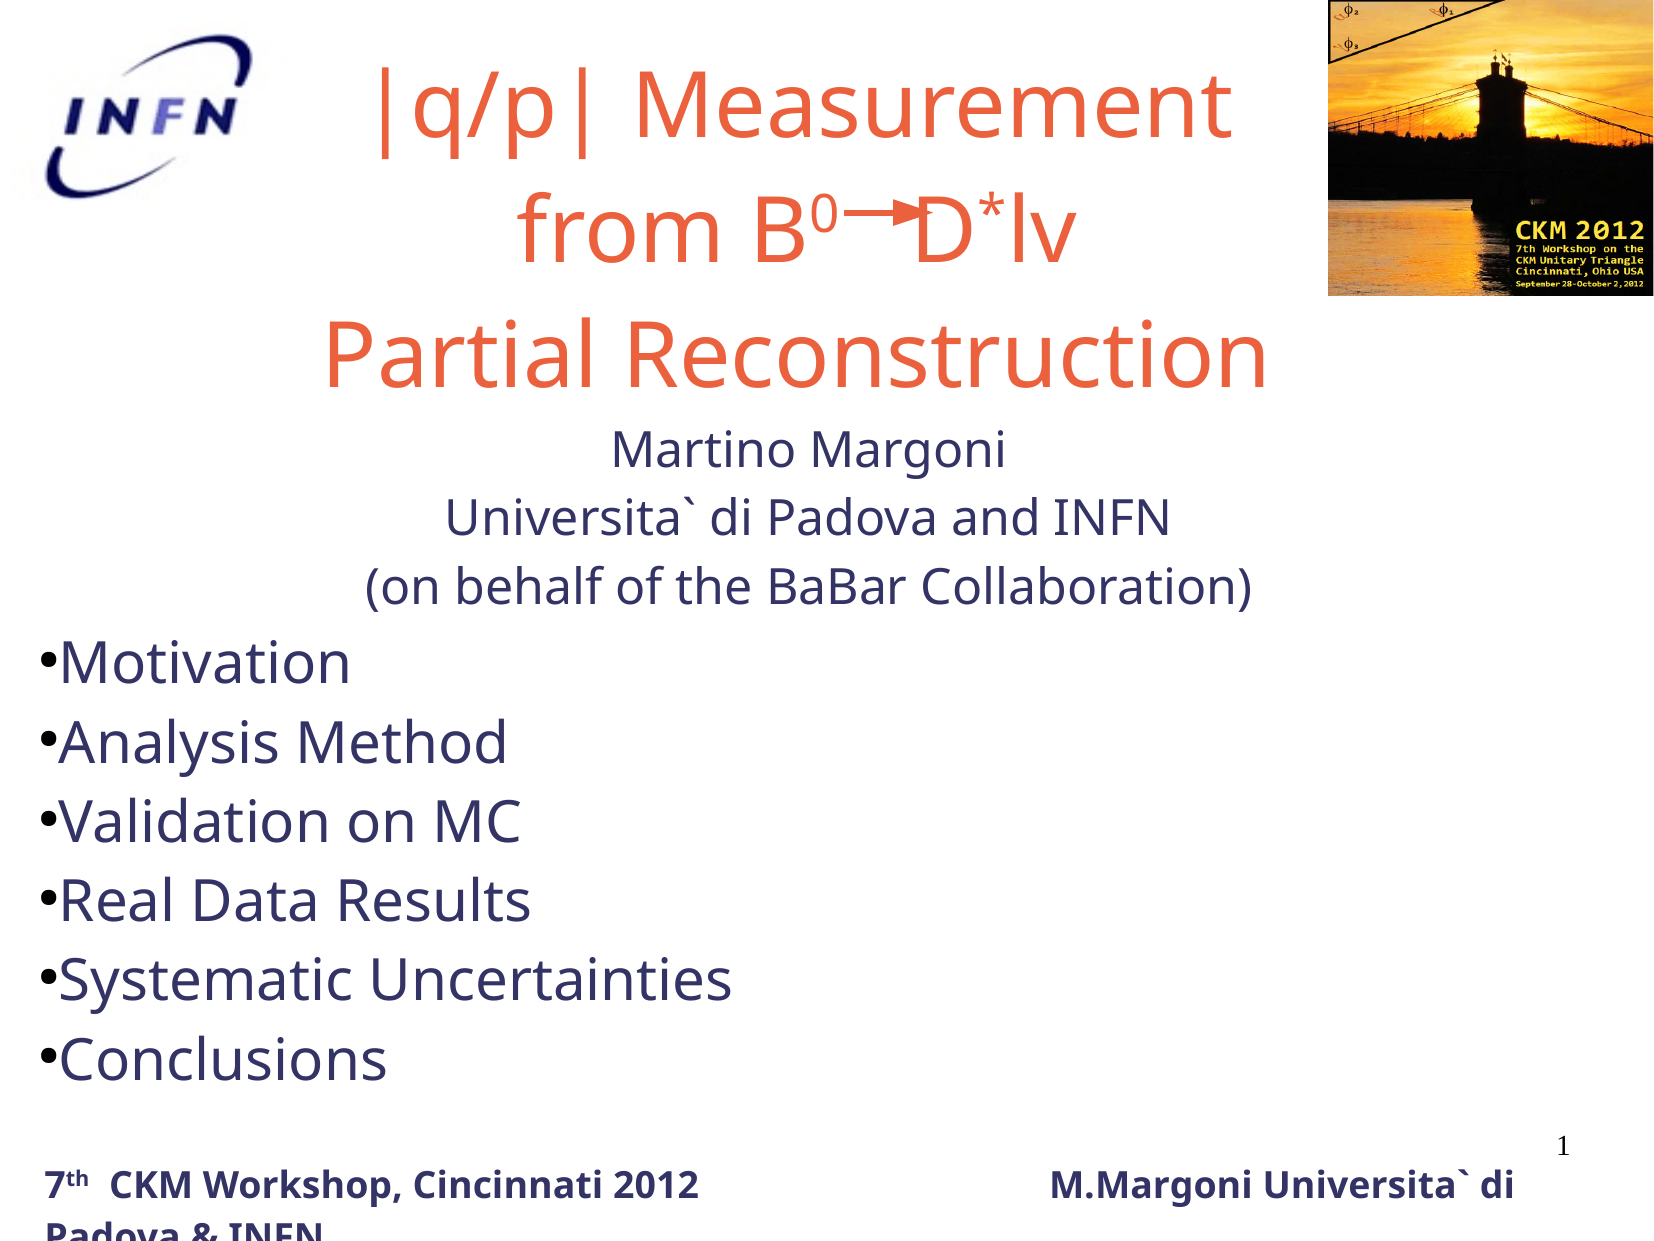

# |q/p| Measurement from B0 D*lv Partial Reconstruction Martino Margoni Universita` di Padova and INFN (on behalf of the BaBar Collaboration)
Motivation
Analysis Method
Validation on MC
Real Data Results
Systematic Uncertainties
Conclusions
1
7th CKM Workshop, Cincinnati 2012 M.Margoni Universita` di Padova & INFN